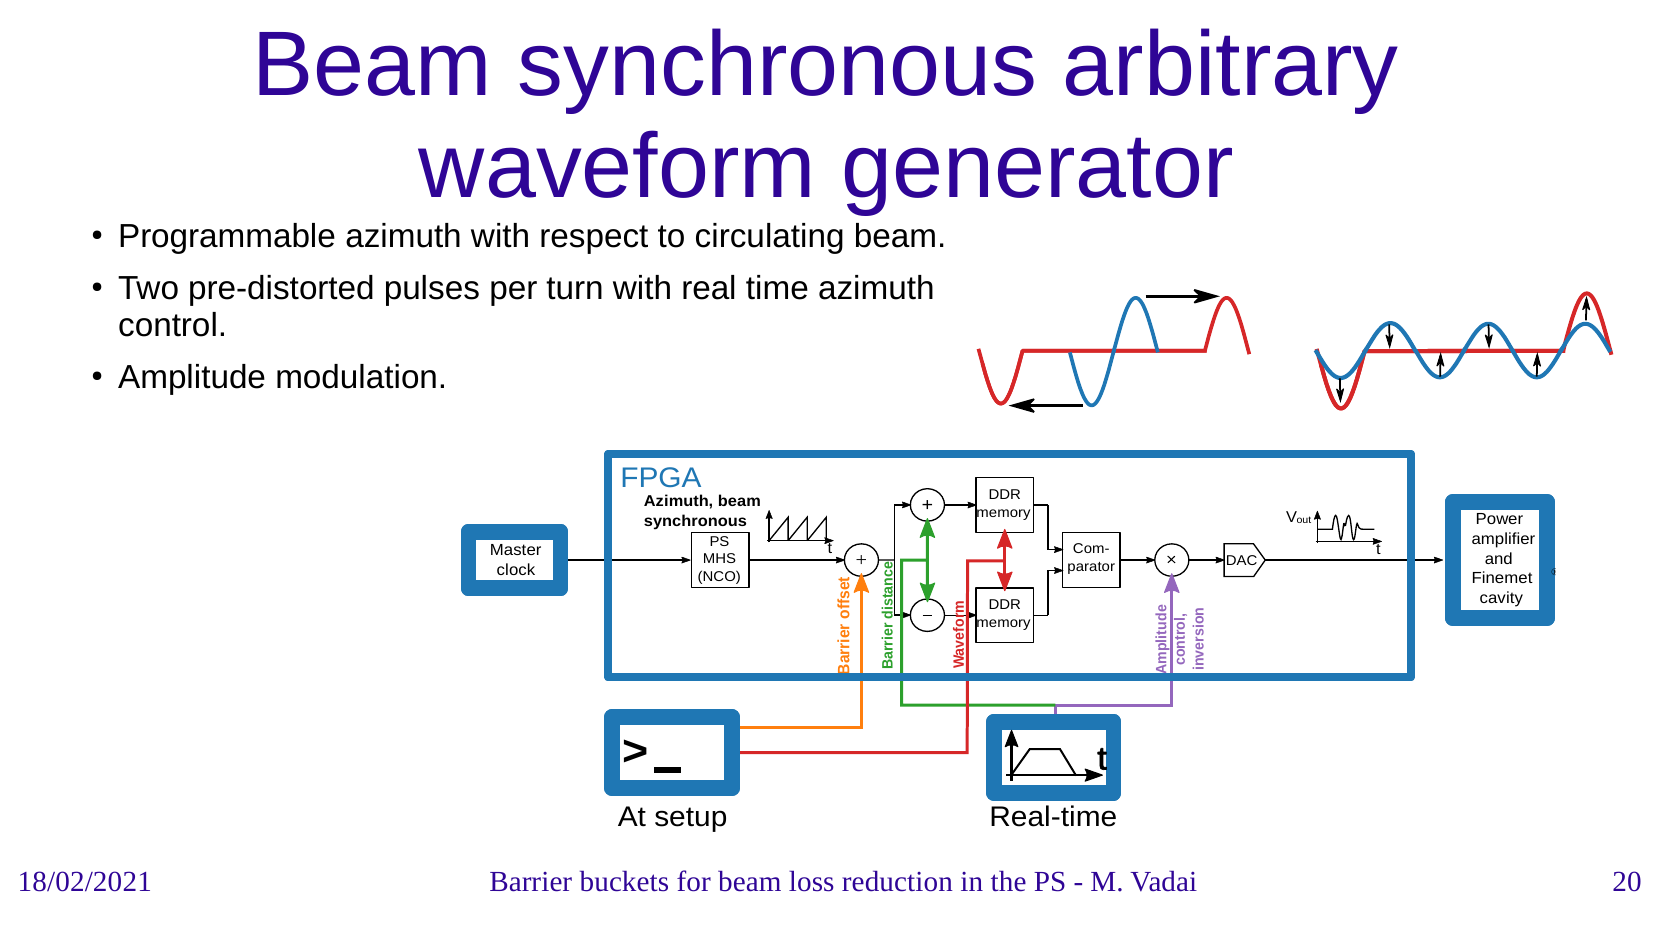

# Beam synchronous arbitrary waveform generator
Programmable azimuth with respect to circulating beam.
Two pre-distorted pulses per turn with real time azimuth control.
Amplitude modulation.
18/02/2021
Barrier buckets for beam loss reduction in the PS - M. Vadai
20